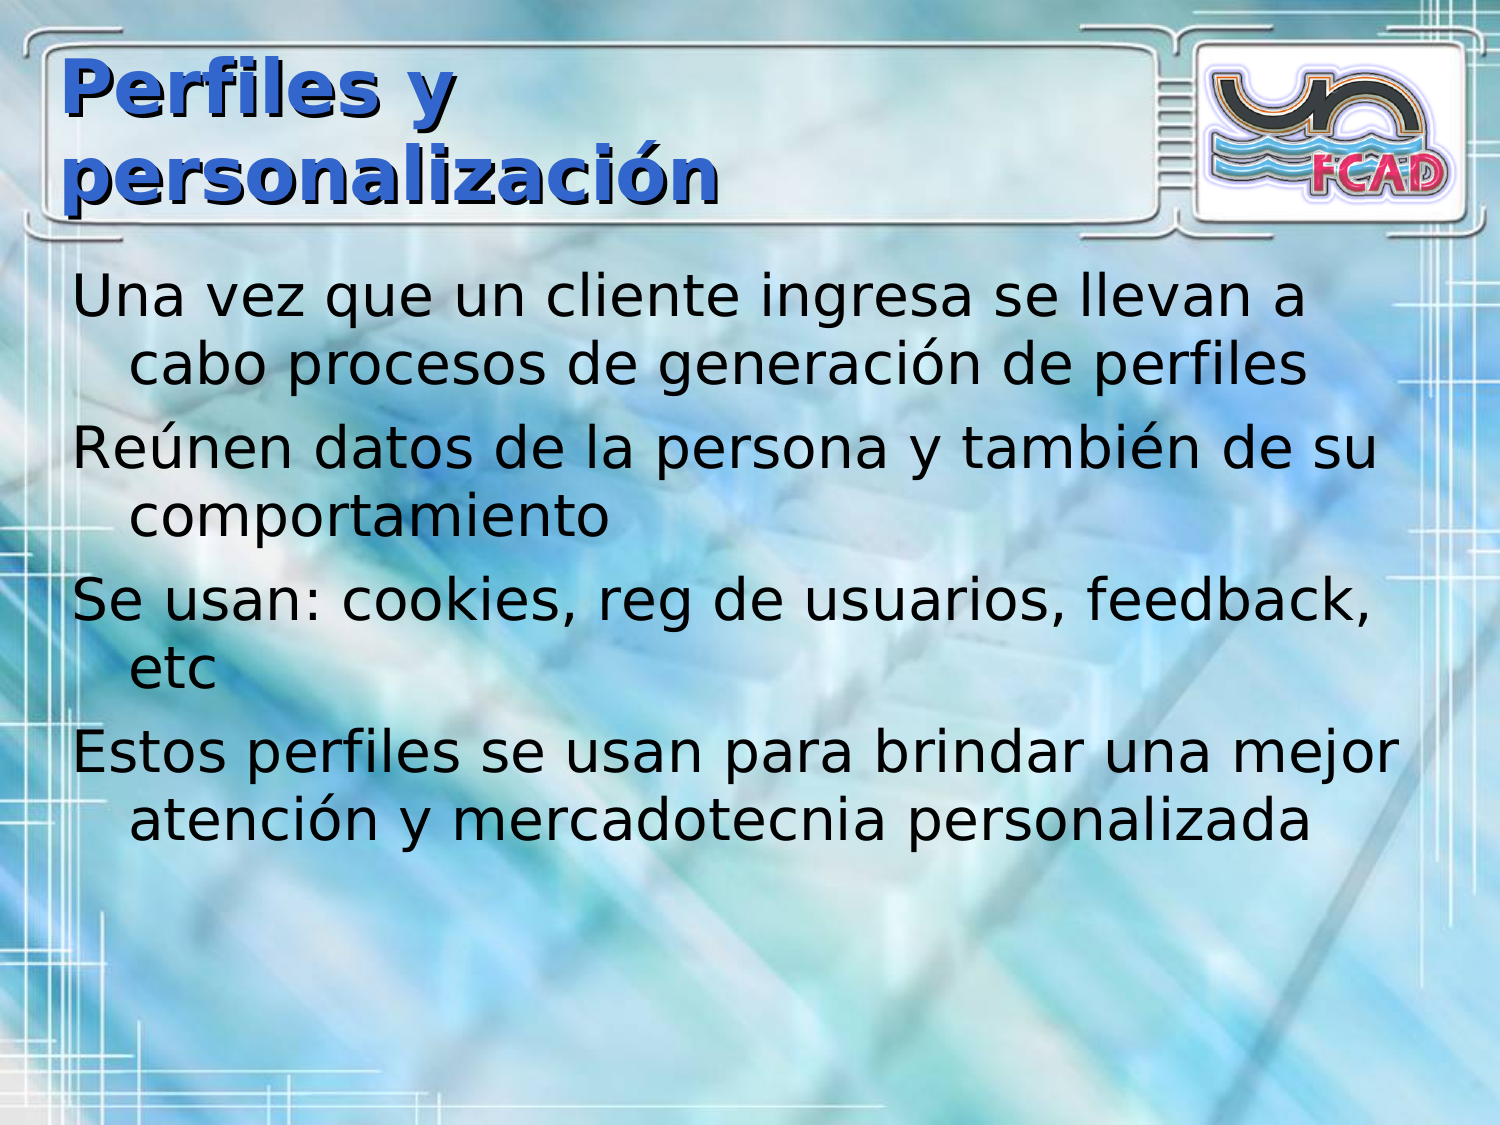

# Perfiles y personalización
Una vez que un cliente ingresa se llevan a cabo procesos de generación de perfiles
Reúnen datos de la persona y también de su comportamiento
Se usan: cookies, reg de usuarios, feedback, etc
Estos perfiles se usan para brindar una mejor atención y mercadotecnia personalizada